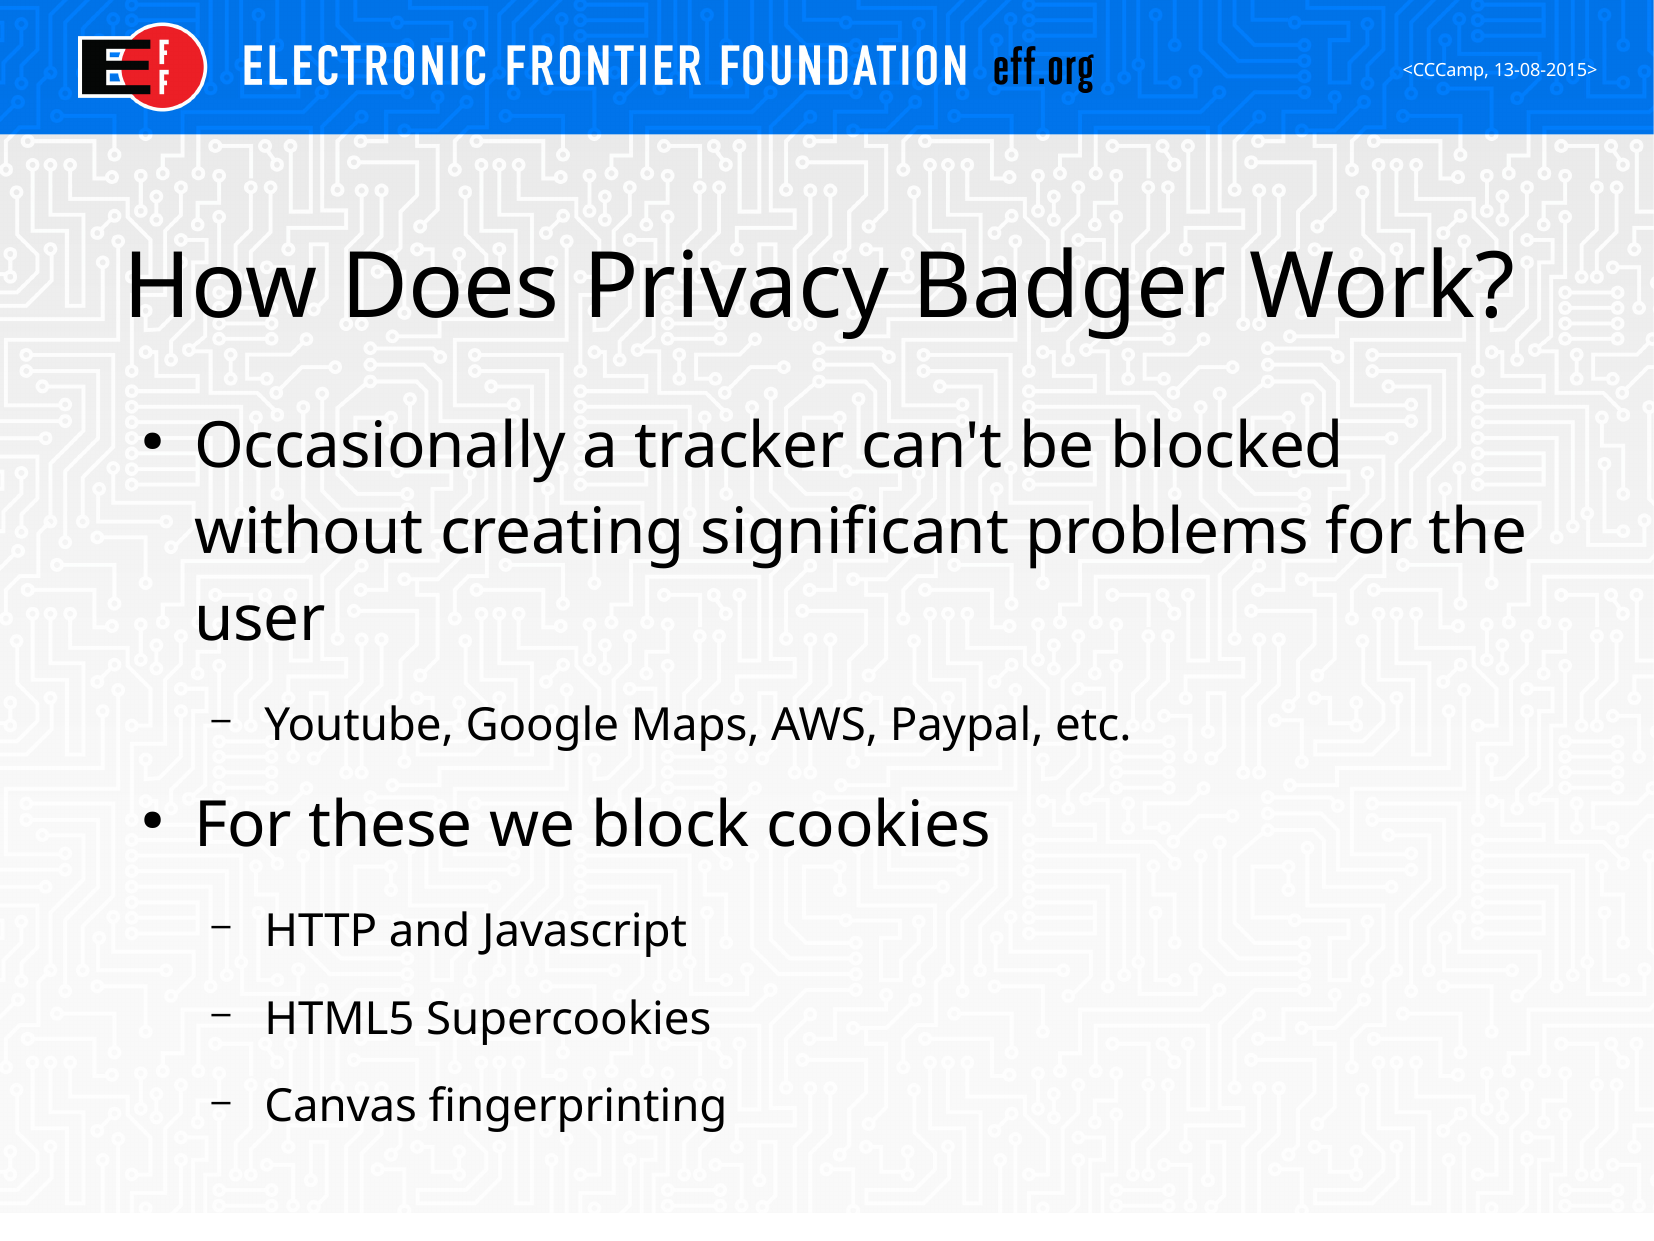

# How Does Privacy Badger Work?
Occasionally a tracker can't be blocked without creating significant problems for the user
Youtube, Google Maps, AWS, Paypal, etc.
For these we block cookies
HTTP and Javascript
HTML5 Supercookies
Canvas fingerprinting